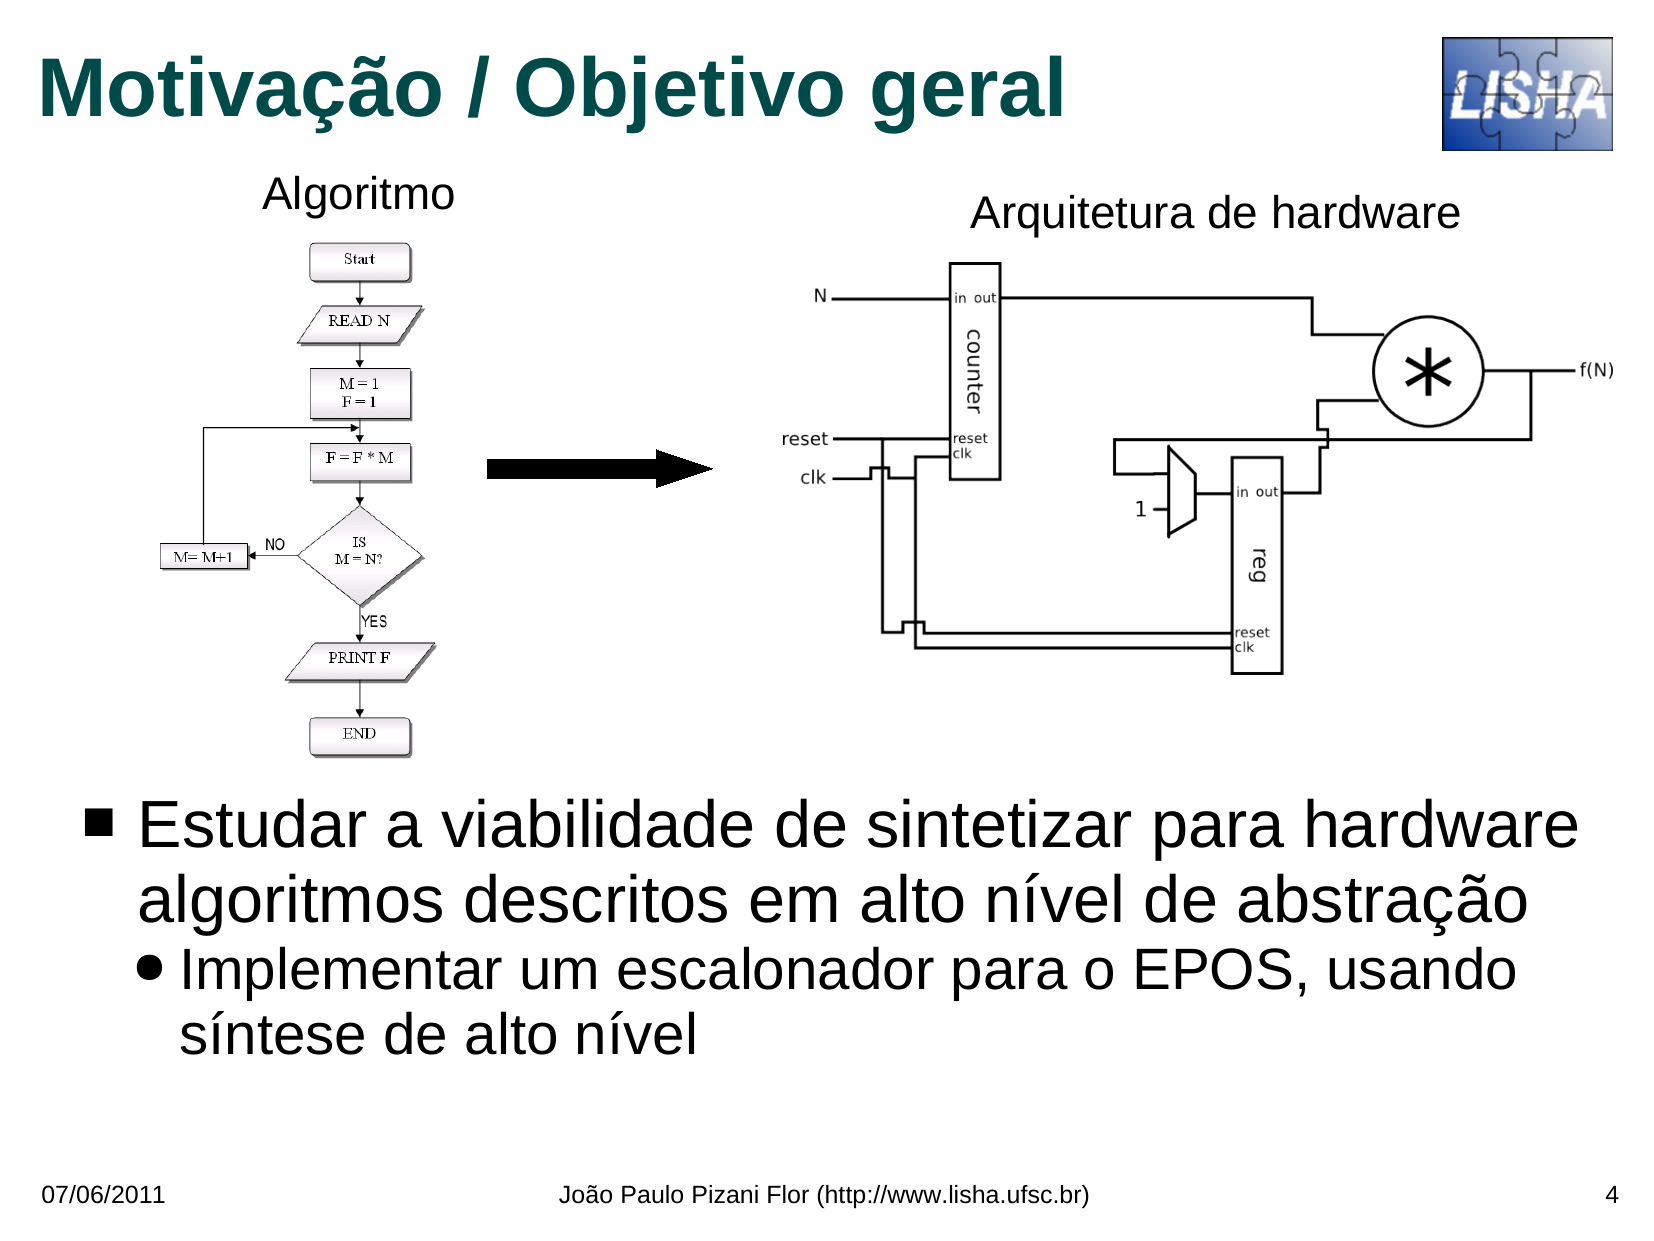

# Motivação / Objetivo geral
Algoritmo
Arquitetura de hardware
Estudar a viabilidade de sintetizar para hardware algoritmos descritos em alto nível de abstração
Implementar um escalonador para o EPOS, usando síntese de alto nível